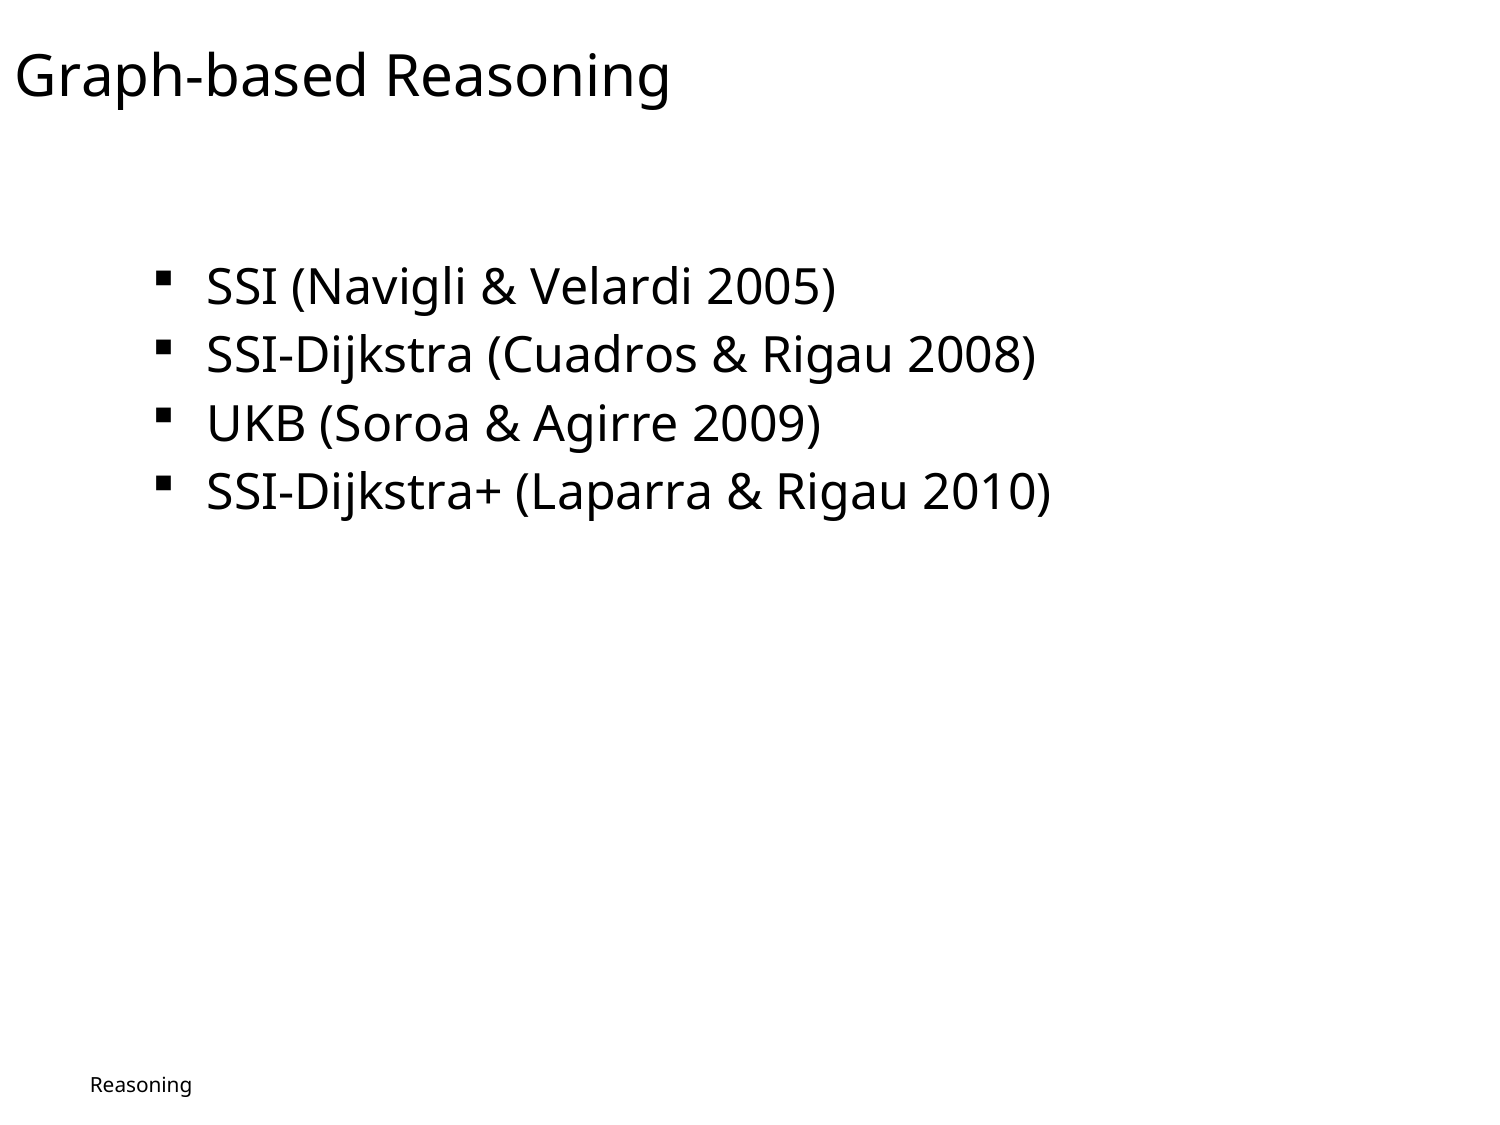

Graph-based Reasoning
# SSI (Navigli & Velardi 2005)
SSI-Dijkstra (Cuadros & Rigau 2008)
UKB (Soroa & Agirre 2009)
SSI-Dijkstra+ (Laparra & Rigau 2010)